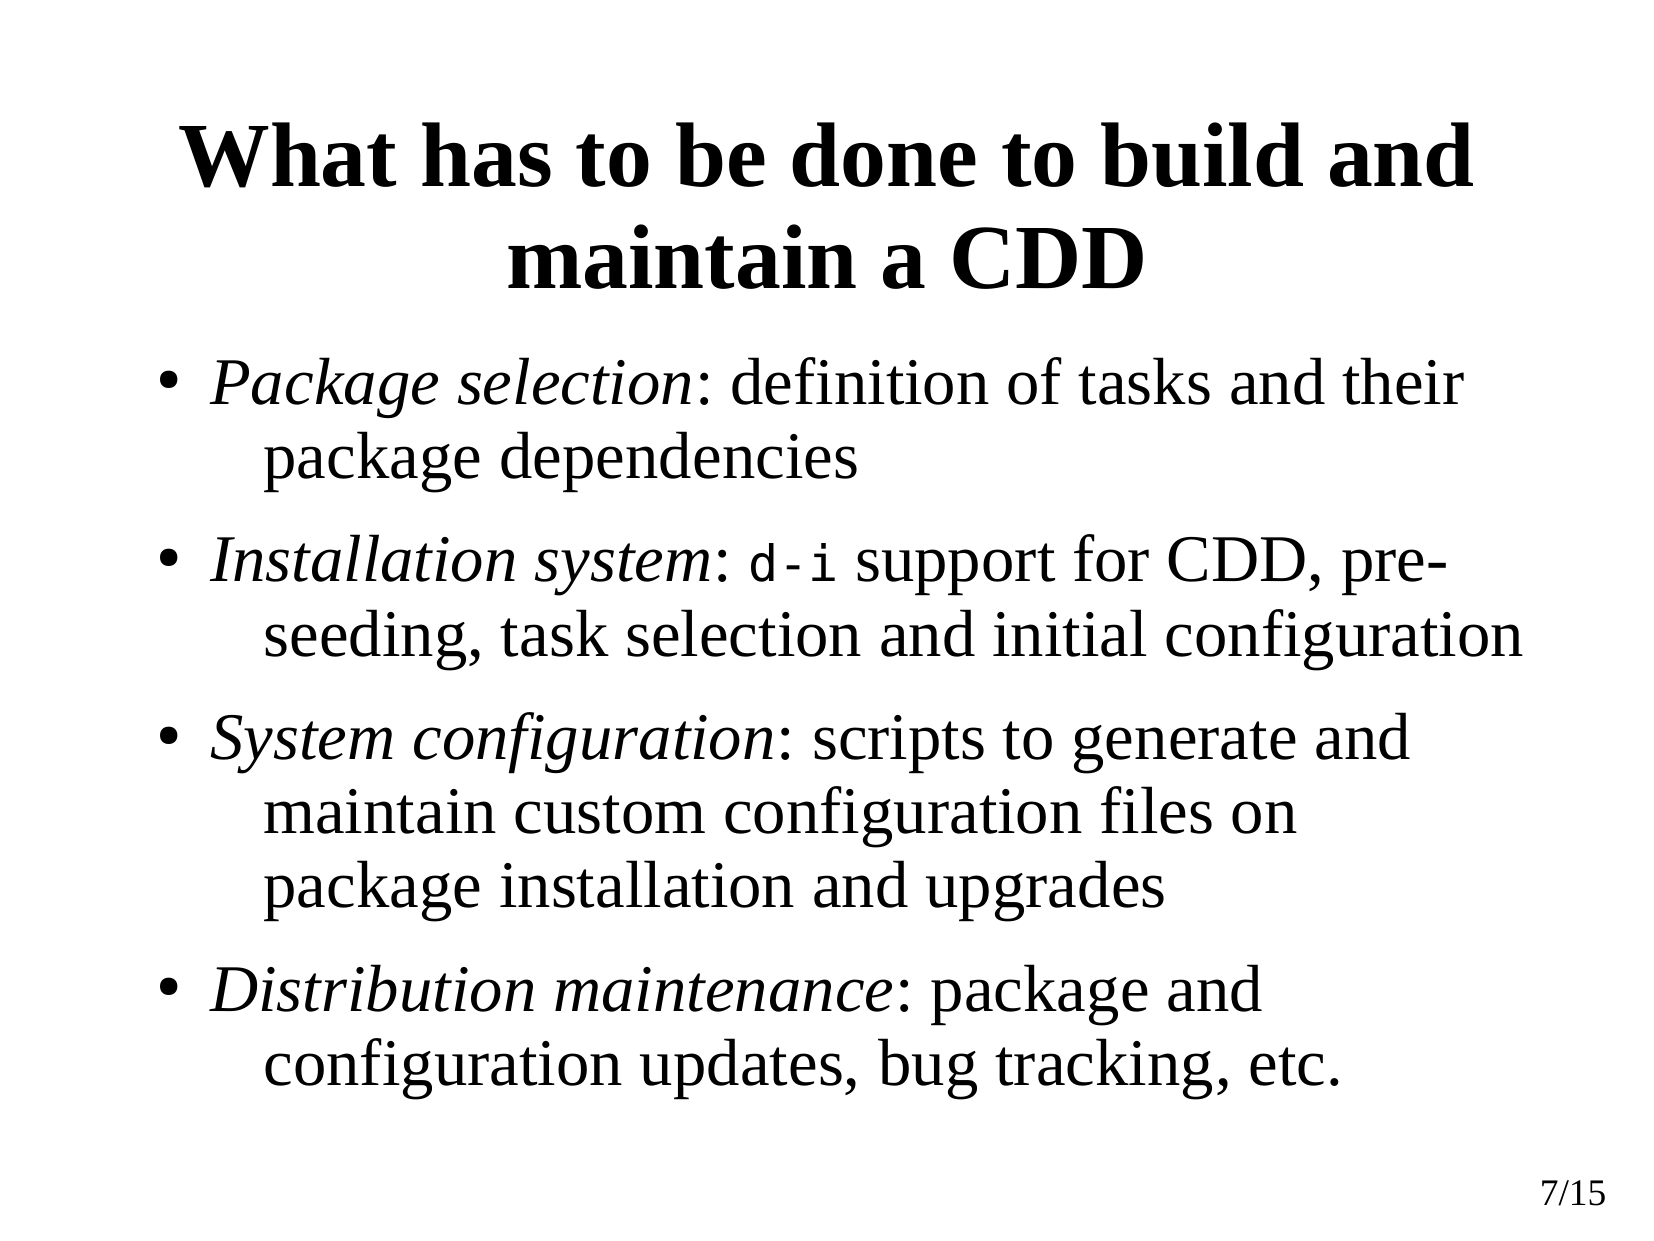

# What has to be done to build and maintain a CDD
Package selection: definition of tasks and their package dependencies
Installation system: d-i support for CDD, pre-seeding, task selection and initial configuration
System configuration: scripts to generate and maintain custom configuration files on package installation and upgrades
Distribution maintenance: package and configuration updates, bug tracking, etc.